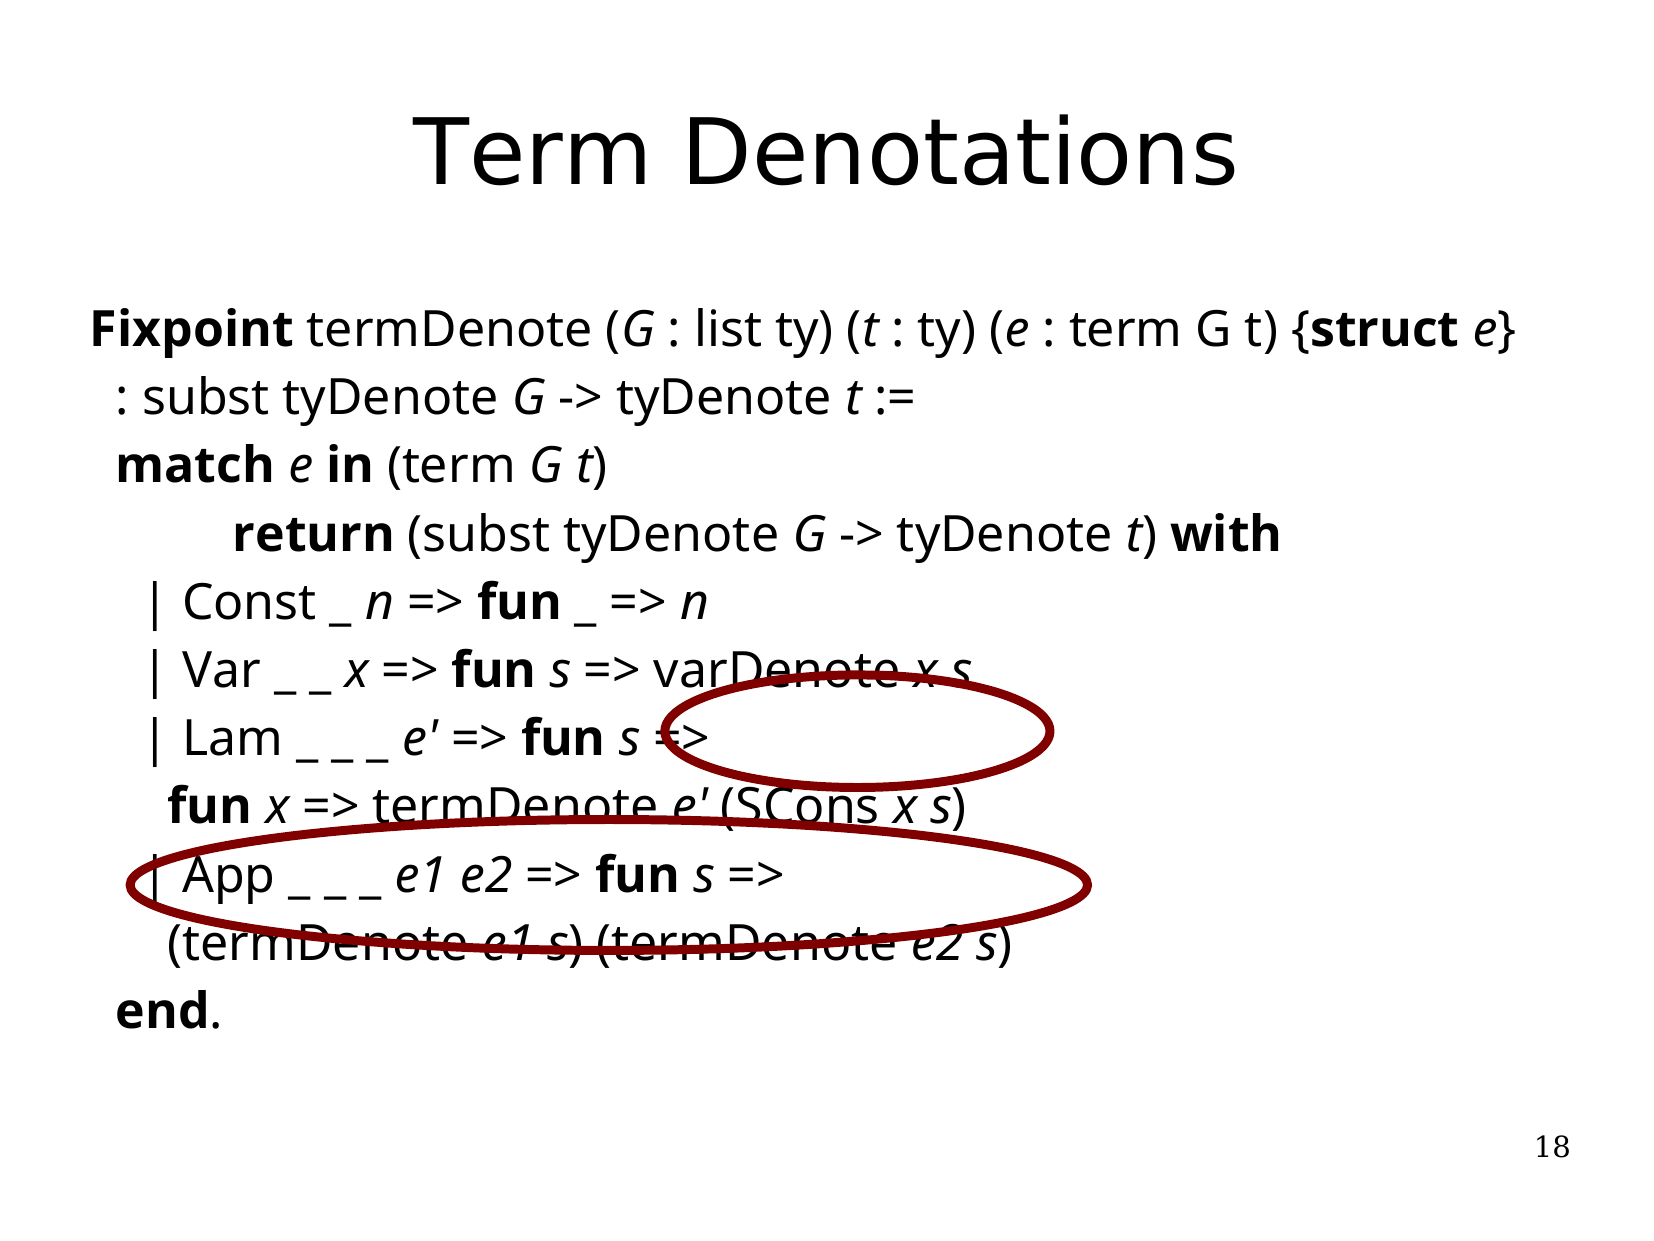

# Term Denotations
Fixpoint termDenote (G : list ty) (t : ty) (e : term G t) {struct e}
 : subst tyDenote G -> tyDenote t :=
 match e in (term G t)
 return (subst tyDenote G -> tyDenote t) with
 | Const _ n => fun _ => n
 | Var _ _ x => fun s => varDenote x s
 | Lam _ _ _ e' => fun s =>
 fun x => termDenote e' (SCons x s)
 | App _ _ _ e1 e2 => fun s =>
 (termDenote e1 s) (termDenote e2 s)
 end.
18